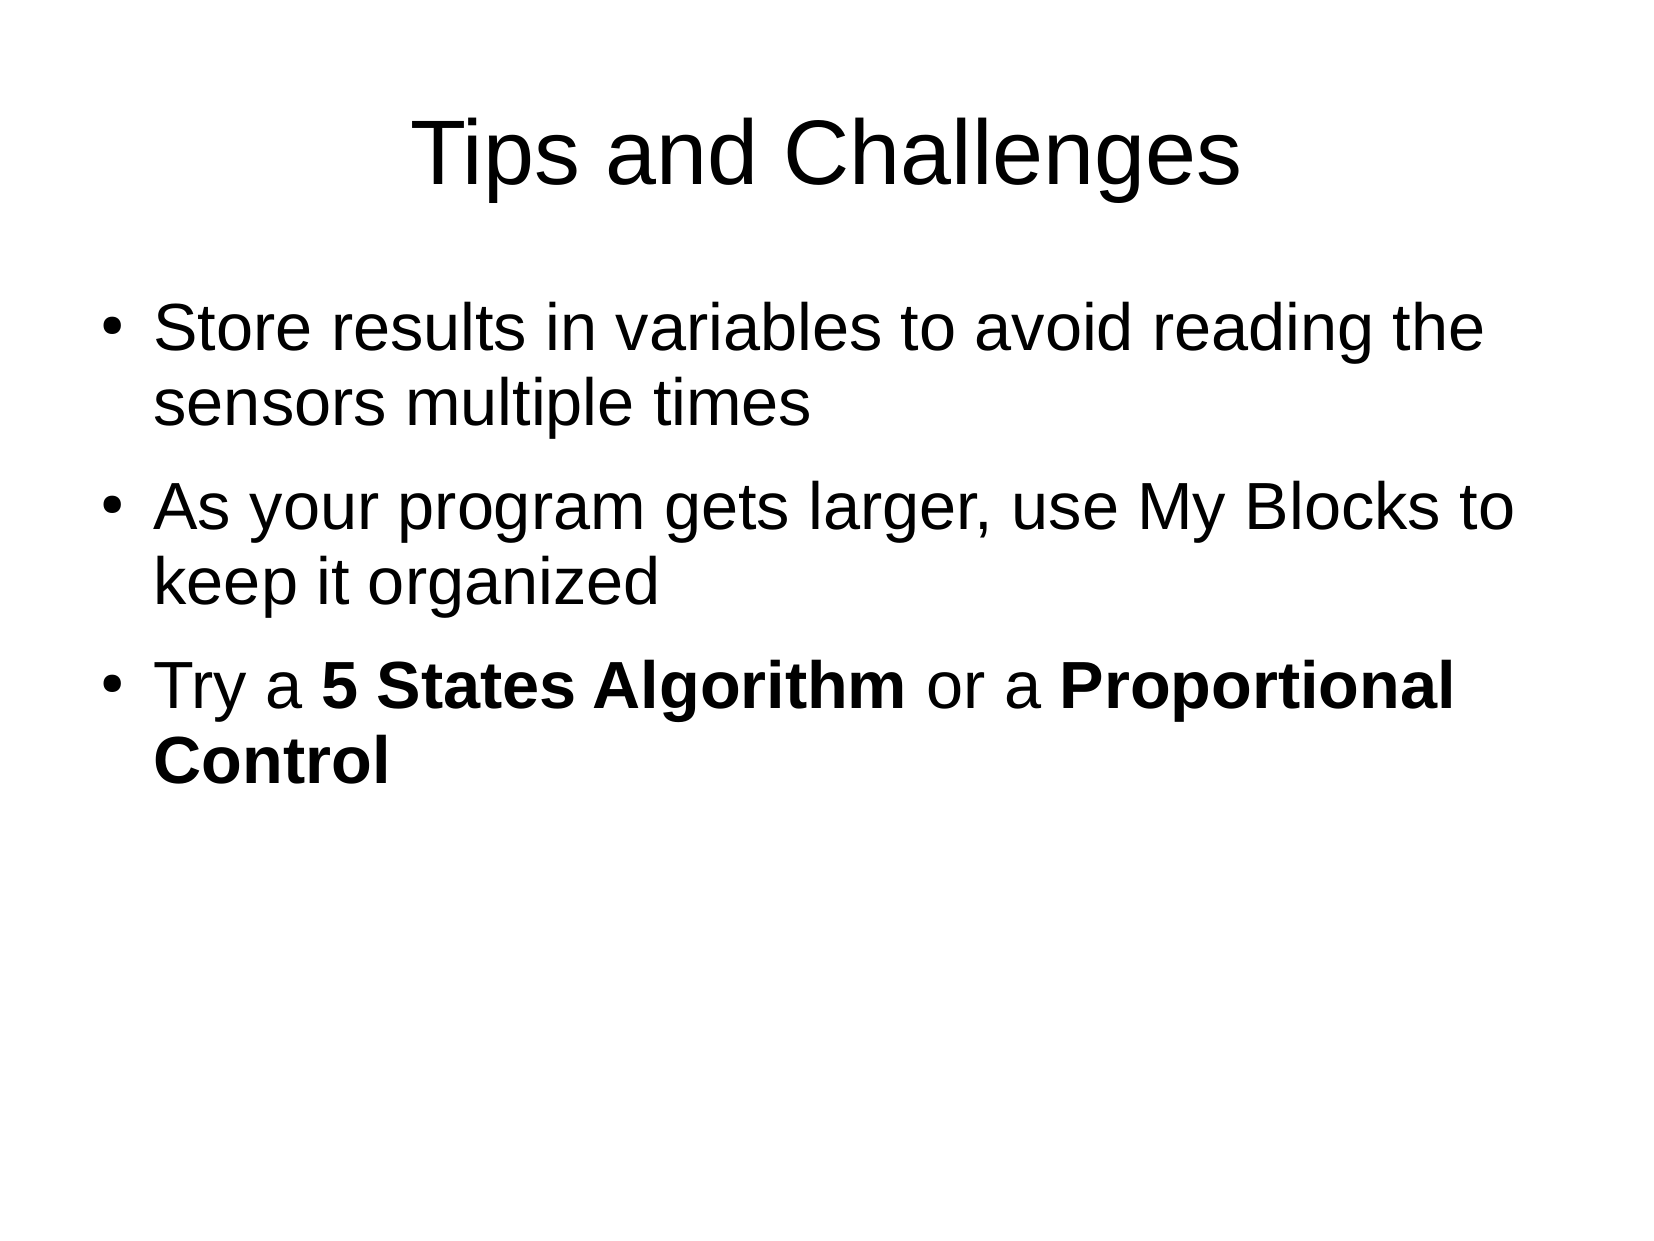

# Tips and Challenges
Store results in variables to avoid reading the sensors multiple times
As your program gets larger, use My Blocks to keep it organized
Try a 5 States Algorithm or a Proportional Control